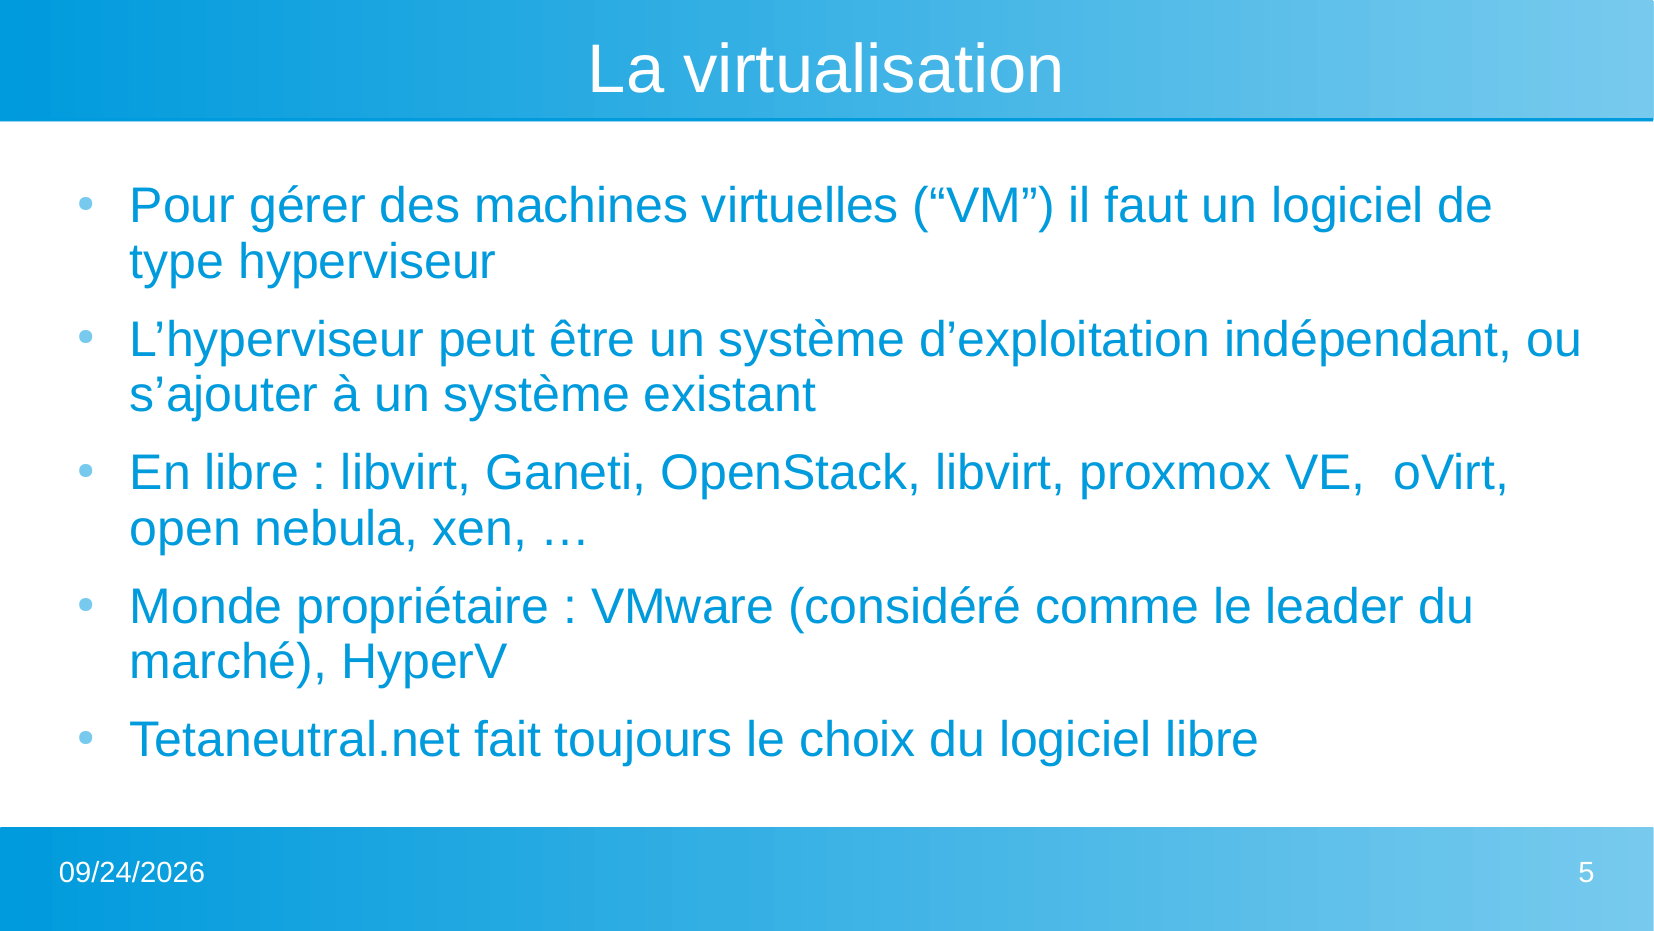

# La virtualisation
Pour gérer des machines virtuelles (“VM”) il faut un logiciel de type hyperviseur
L’hyperviseur peut être un système d’exploitation indépendant, ou s’ajouter à un système existant
En libre : libvirt, Ganeti, OpenStack, libvirt, proxmox VE, oVirt, open nebula, xen, …
Monde propriétaire : VMware (considéré comme le leader du marché), HyperV
Tetaneutral.net fait toujours le choix du logiciel libre
5